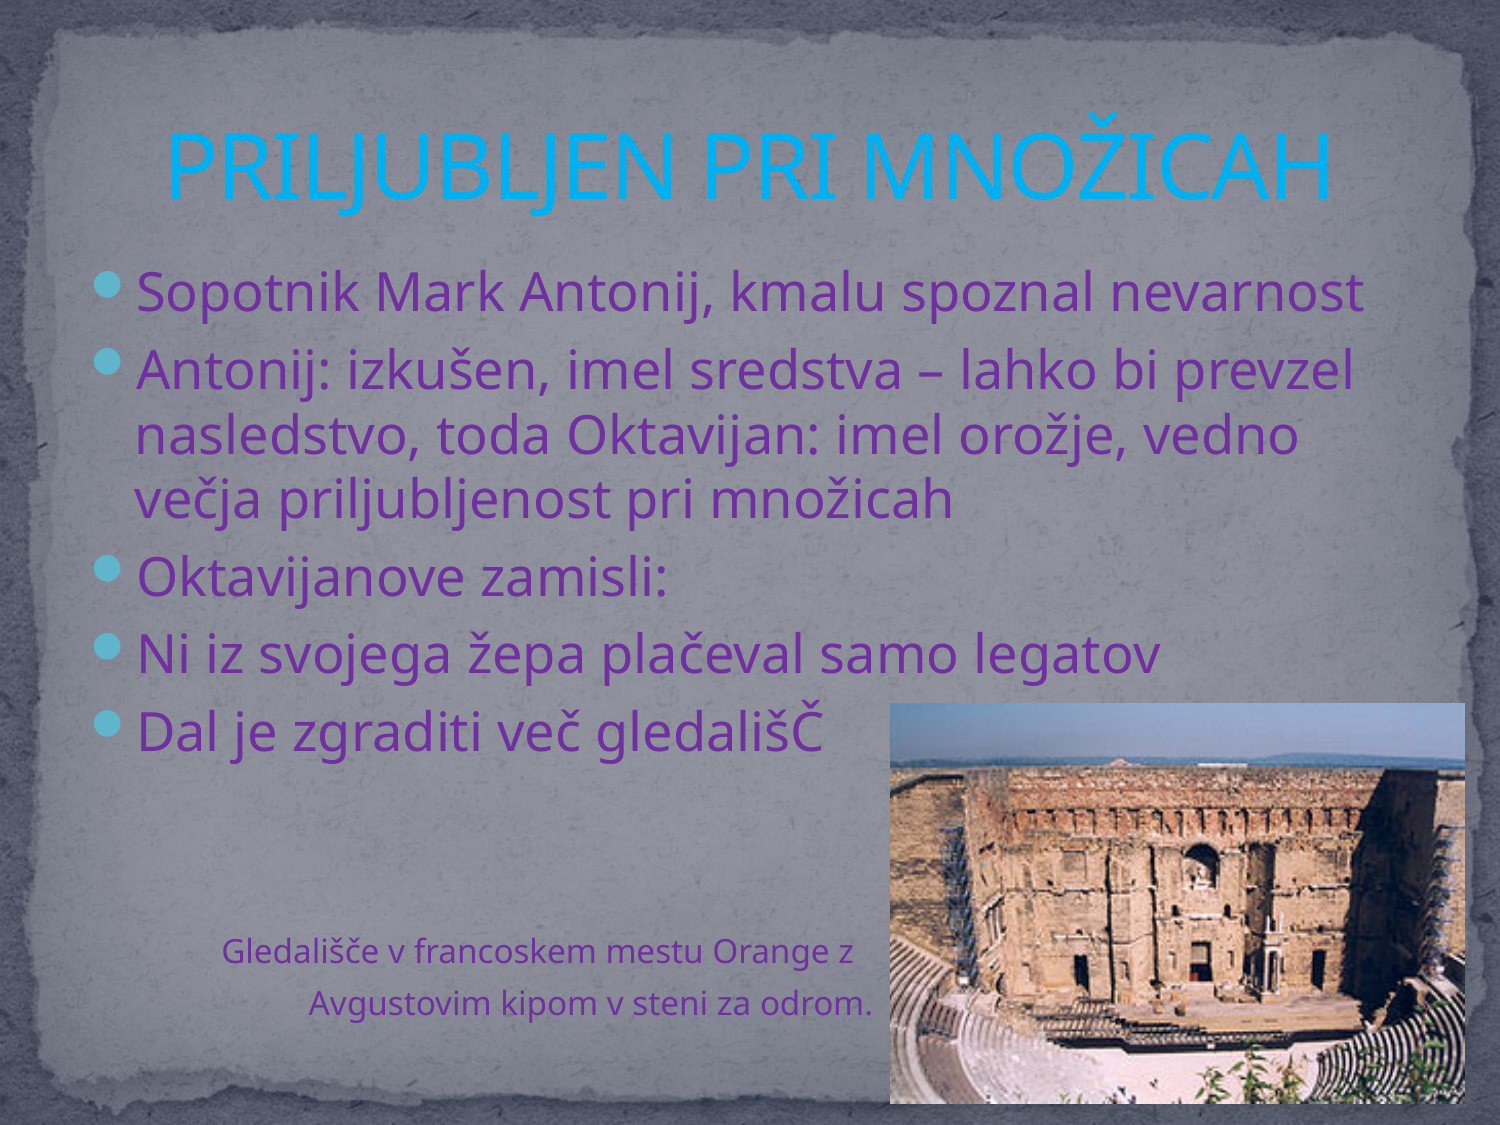

PRILJUBLJEN PRI MNOŽICAH
# Sopotnik Mark Antonij, kmalu spoznal nevarnost
Antonij: izkušen, imel sredstva – lahko bi prevzel nasledstvo, toda Oktavijan: imel orožje, vedno večja priljubljenost pri množicah
Oktavijanove zamisli:
Ni iz svojega žepa plačeval samo legatov
Dal je zgraditi več gledališČ
 Gledališče v francoskem mestu Orange z
 Avgustovim kipom v steni za odrom.